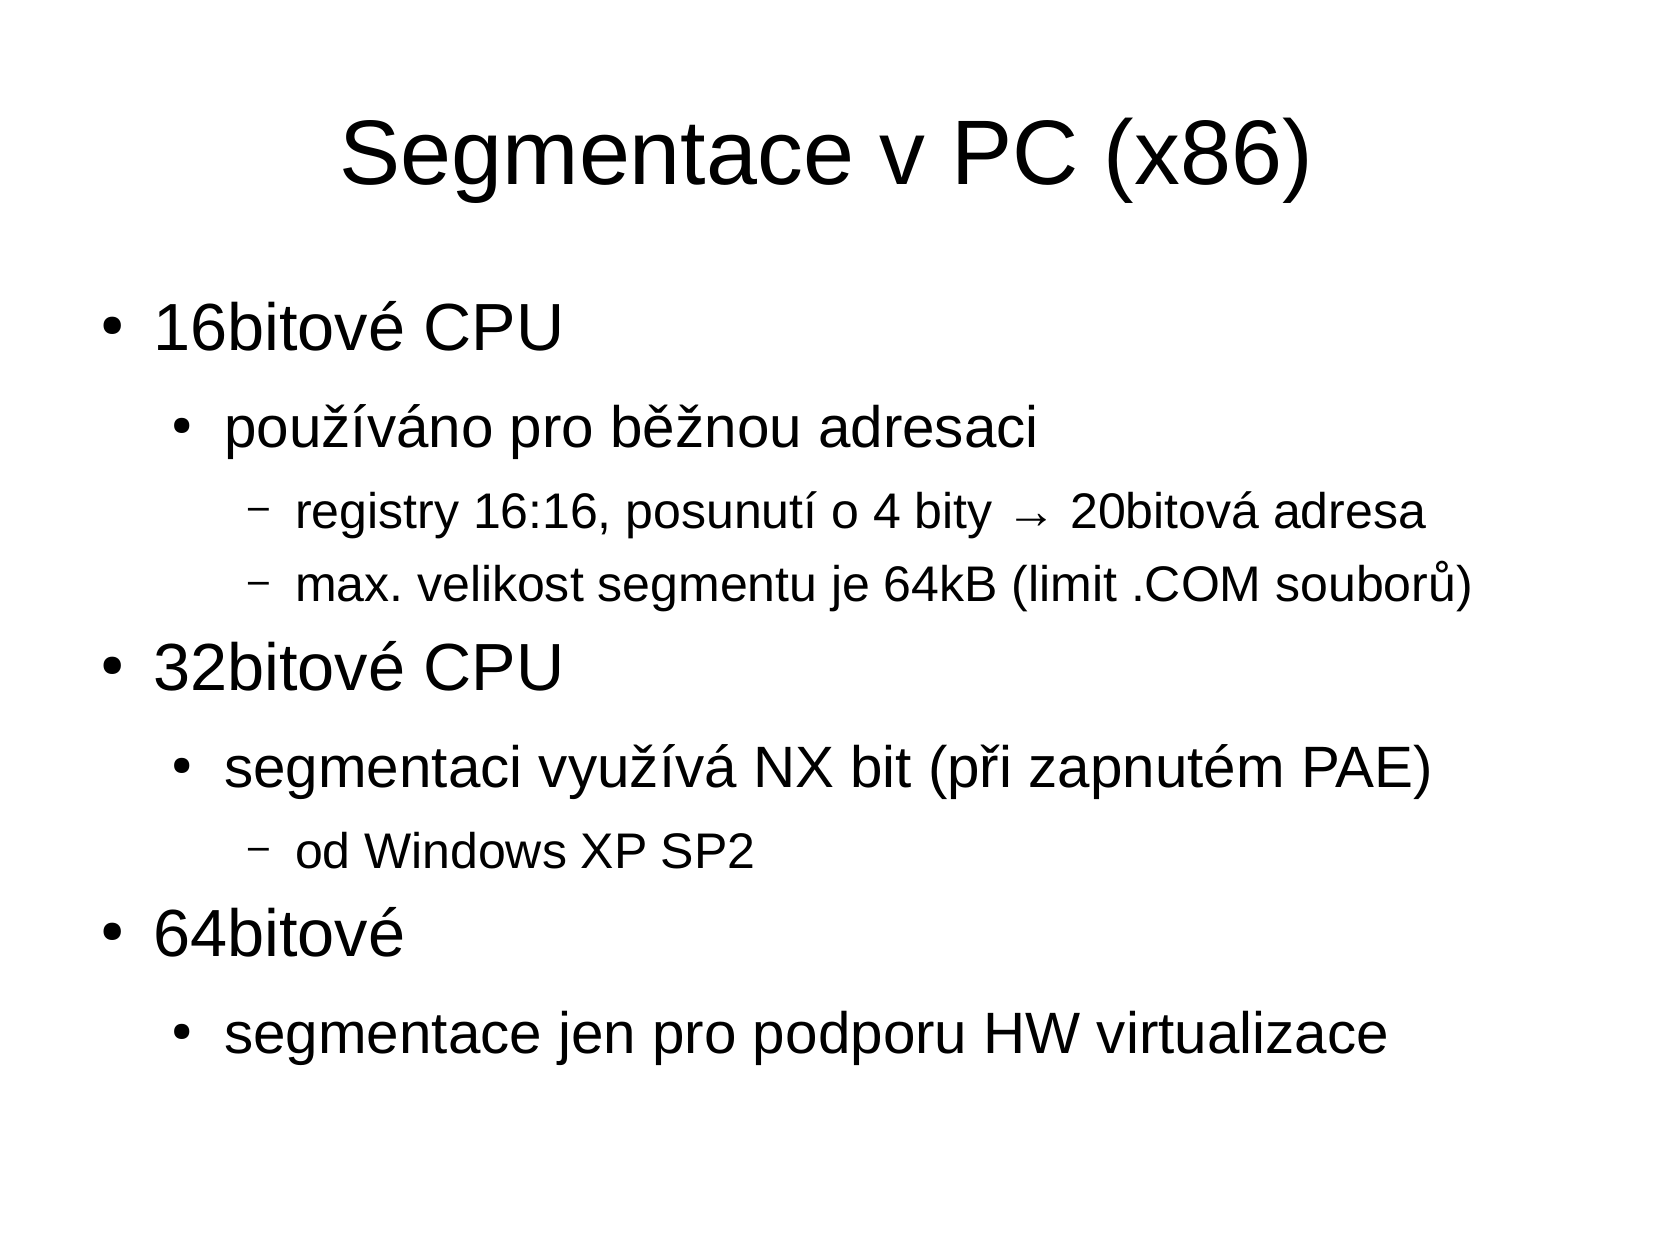

# Segmentace v PC (x86)
16bitové CPU
používáno pro běžnou adresaci
registry 16:16, posunutí o 4 bity → 20bitová adresa
max. velikost segmentu je 64kB (limit .COM souborů)
32bitové CPU
segmentaci využívá NX bit (při zapnutém PAE)
od Windows XP SP2
64bitové
segmentace jen pro podporu HW virtualizace